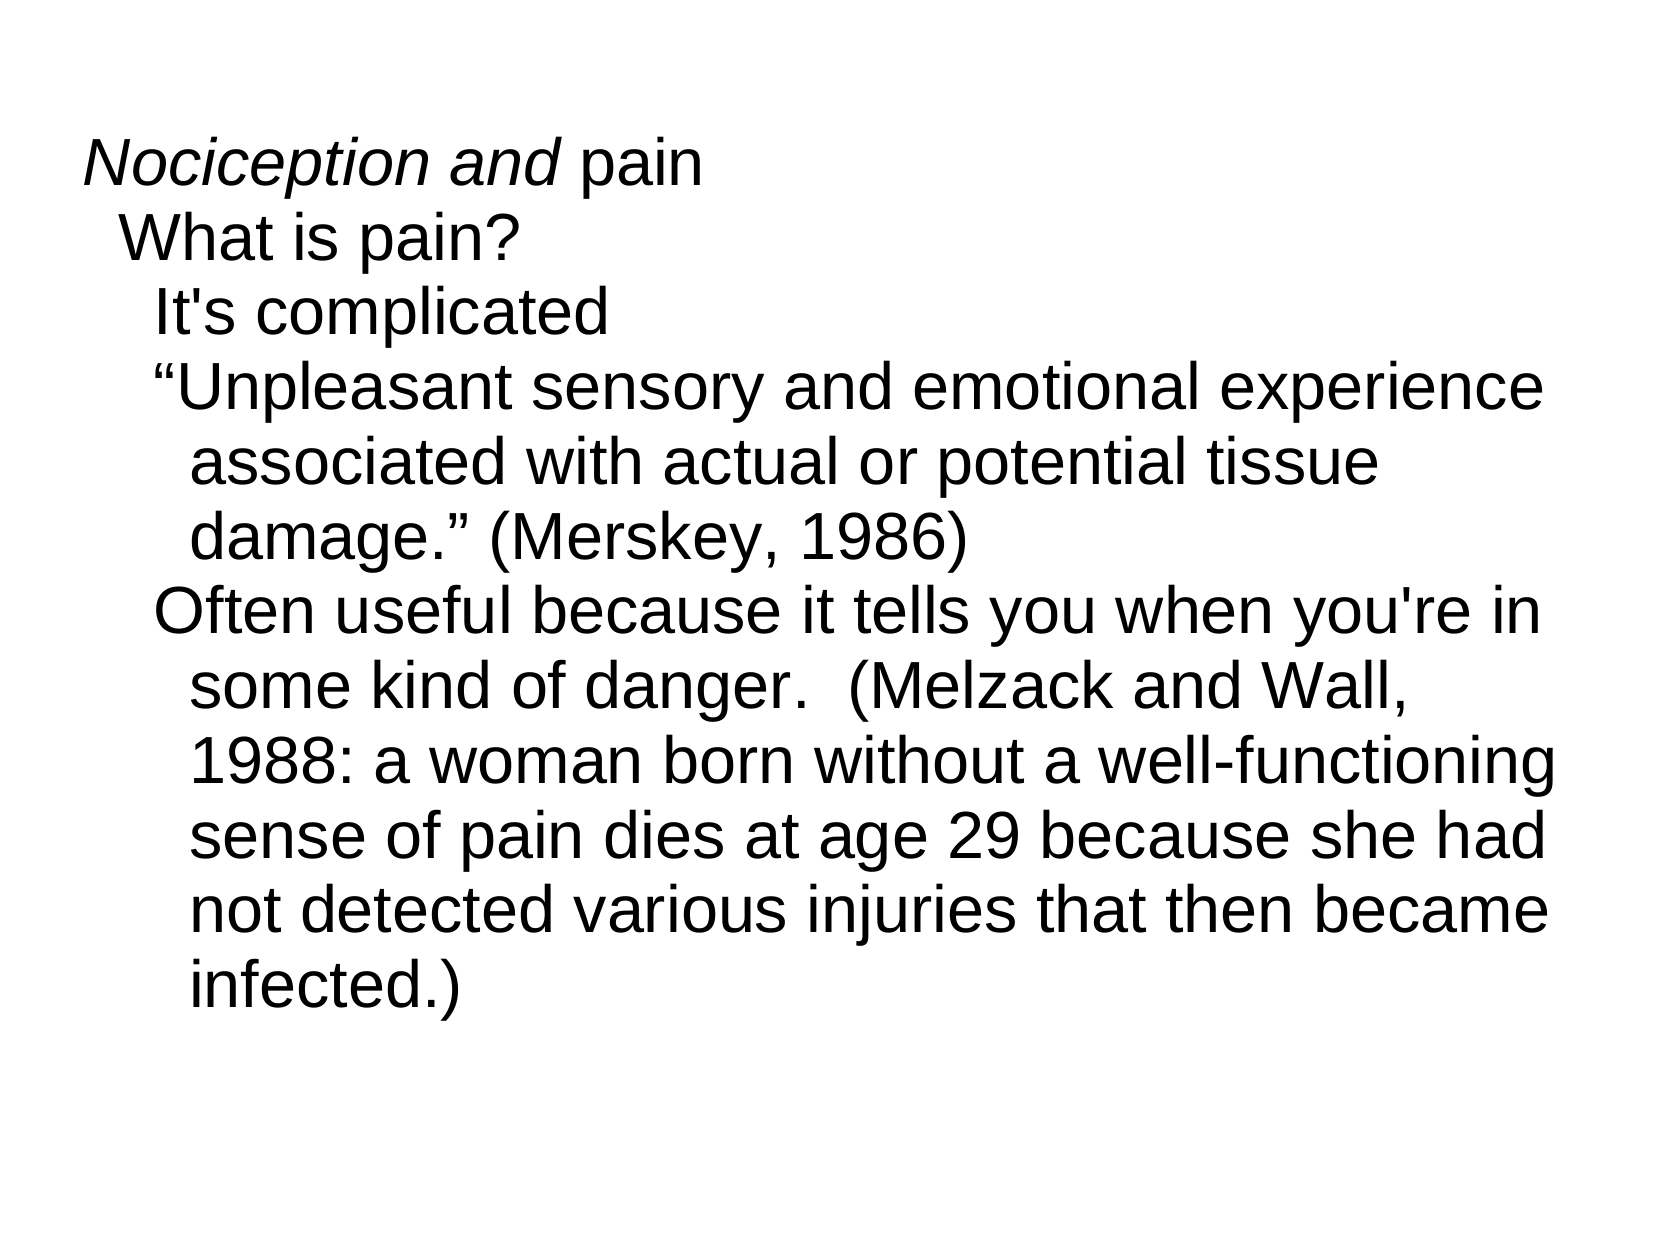

Nociception and pain
What is pain?
It's complicated
“Unpleasant sensory and emotional experience associated with actual or potential tissue damage.” (Merskey, 1986)
Often useful because it tells you when you're in some kind of danger. (Melzack and Wall, 1988: a woman born without a well-functioning sense of pain dies at age 29 because she had not detected various injuries that then became infected.)